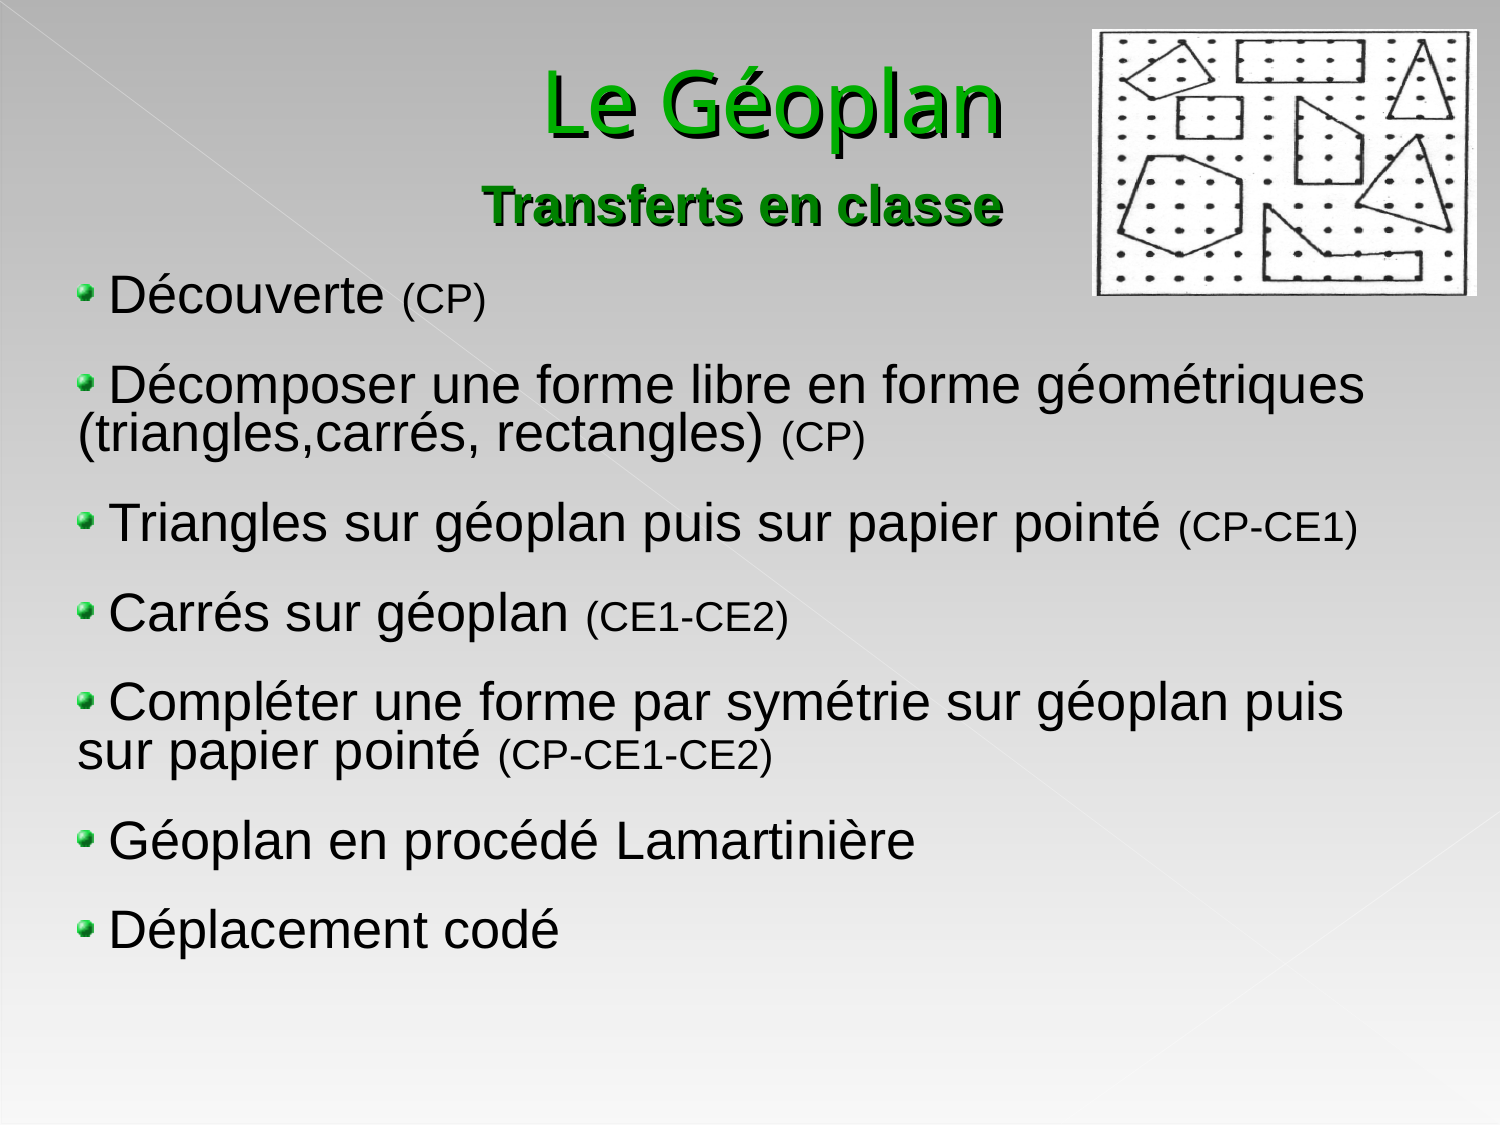

# Le Géoplan
Transferts en classe
 Découverte (CP)
 Décomposer une forme libre en forme géométriques (triangles,carrés, rectangles) (CP)
 Triangles sur géoplan puis sur papier pointé (CP-CE1)
 Carrés sur géoplan (CE1-CE2)
 Compléter une forme par symétrie sur géoplan puis sur papier pointé (CP-CE1-CE2)
 Géoplan en procédé Lamartinière
 Déplacement codé